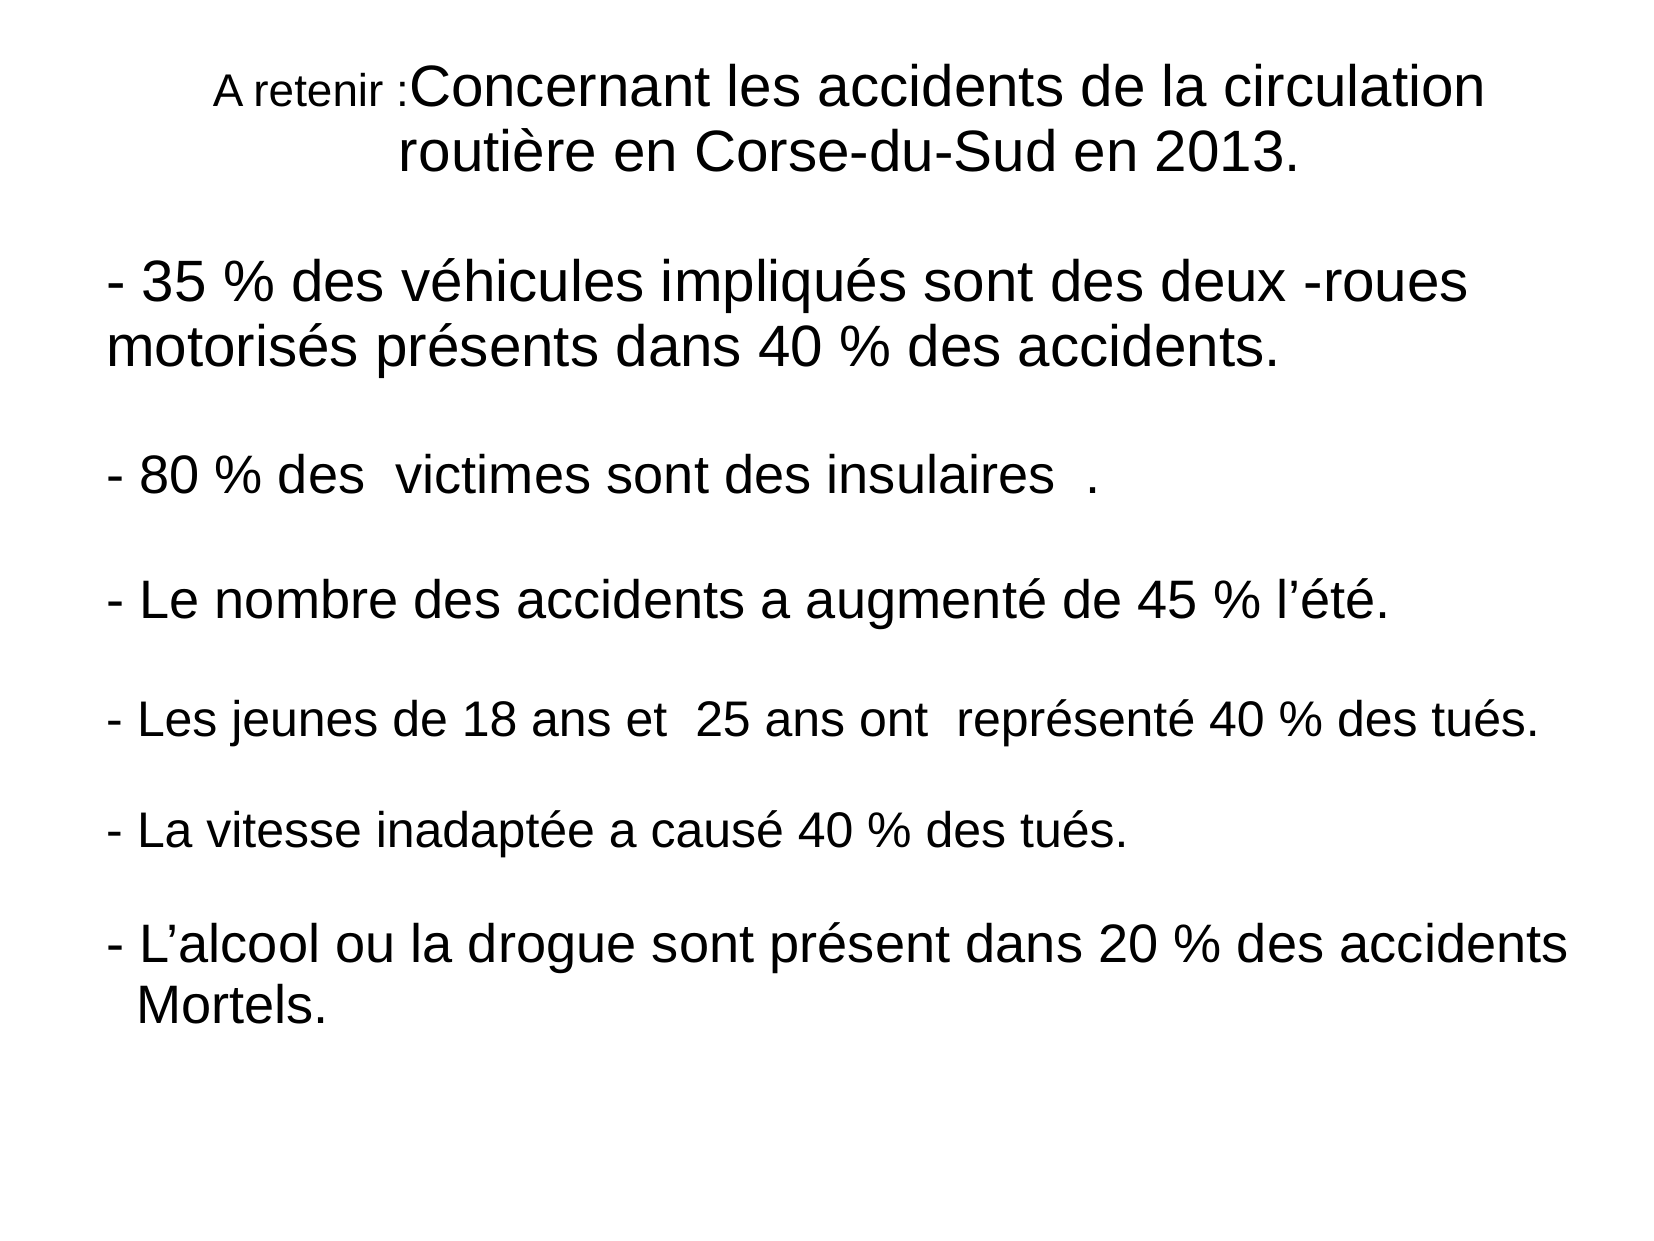

# A retenir :Concernant les accidents de la circulation
routière en Corse-du-Sud en 2013.
- 35 % des véhicules impliqués sont des deux -roues motorisés présents dans 40 % des accidents.
- 80 % des victimes sont des insulaires .
- Le nombre des accidents a augmenté de 45 % l’été.
- Les jeunes de 18 ans et 25 ans ont représenté 40 % des tués.
- La vitesse inadaptée a causé 40 % des tués.
- L’alcool ou la drogue sont présent dans 20 % des accidents
 Mortels.